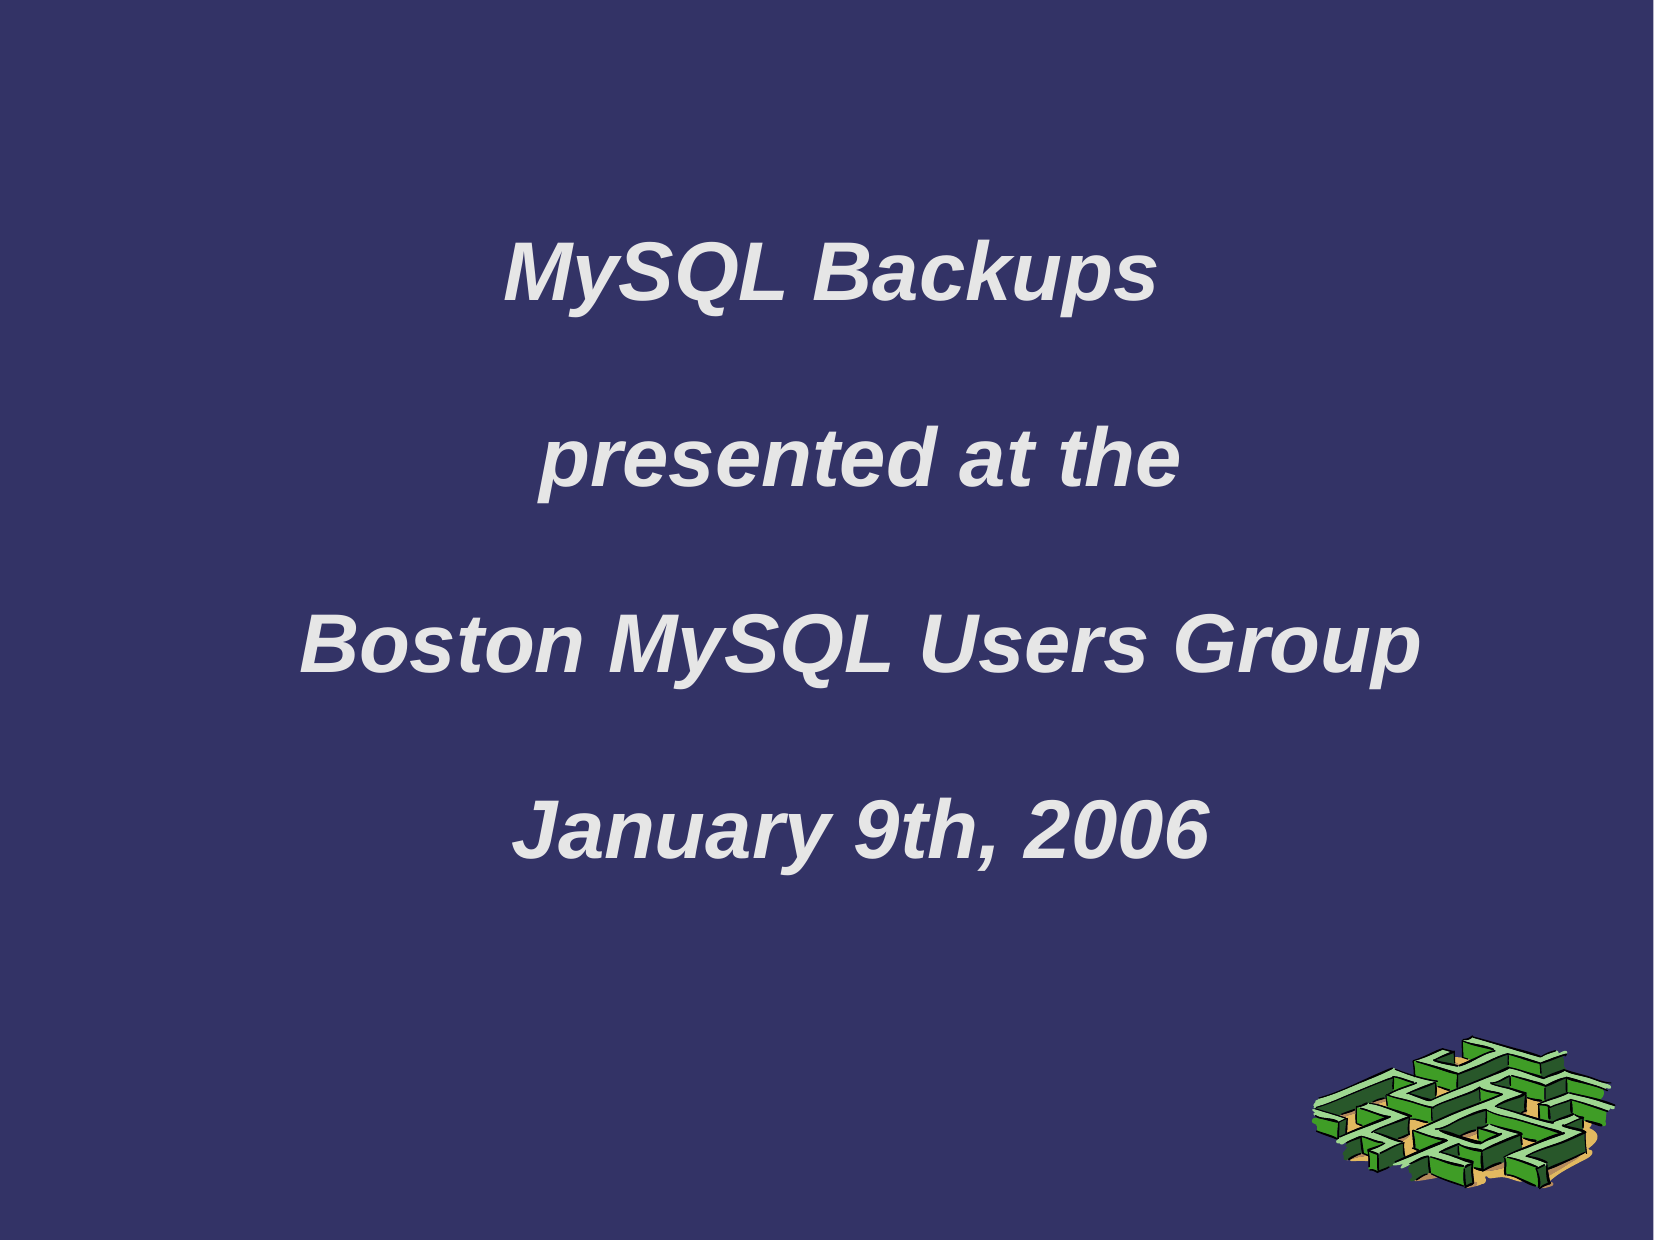

# MySQL Backups presented at the Boston MySQL Users Group January 9th, 2006